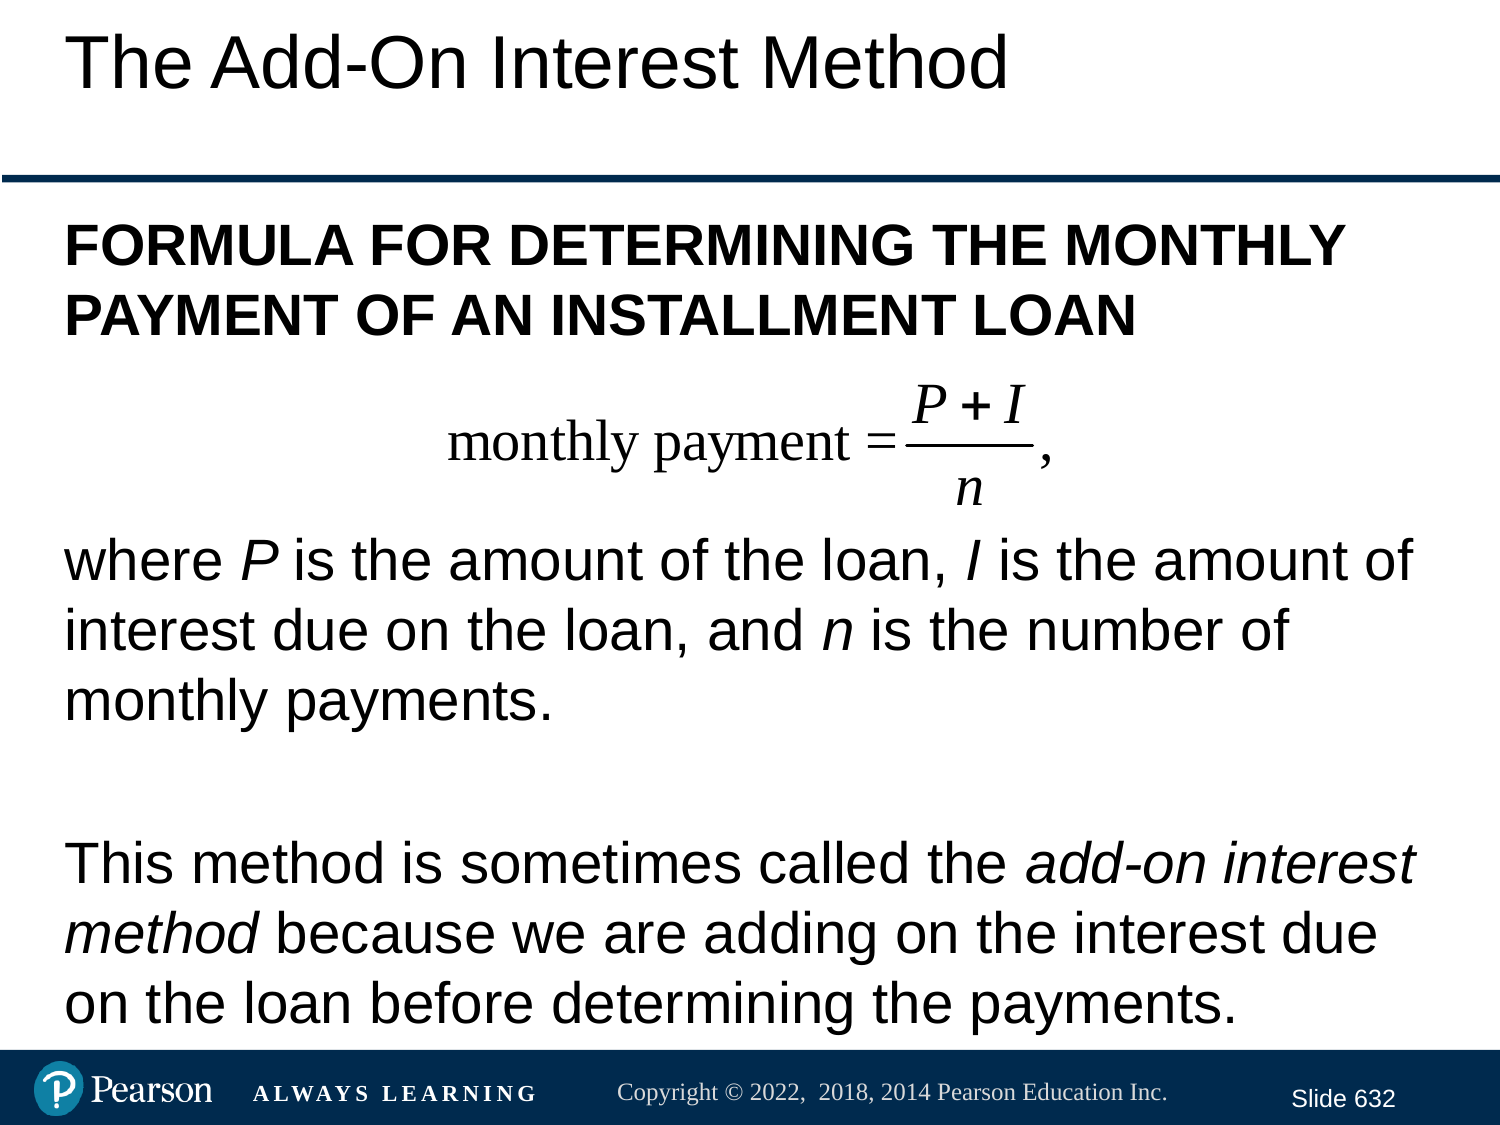

# The Add-On Interest Method
FORMULA FOR DETERMINING THE MONTHLY PAYMENT OF AN INSTALLMENT LOAN
where P is the amount of the loan, I is the amount of interest due on the loan, and n is the number of monthly payments.
This method is sometimes called the add-on interest method because we are adding on the interest due on the loan before determining the payments.